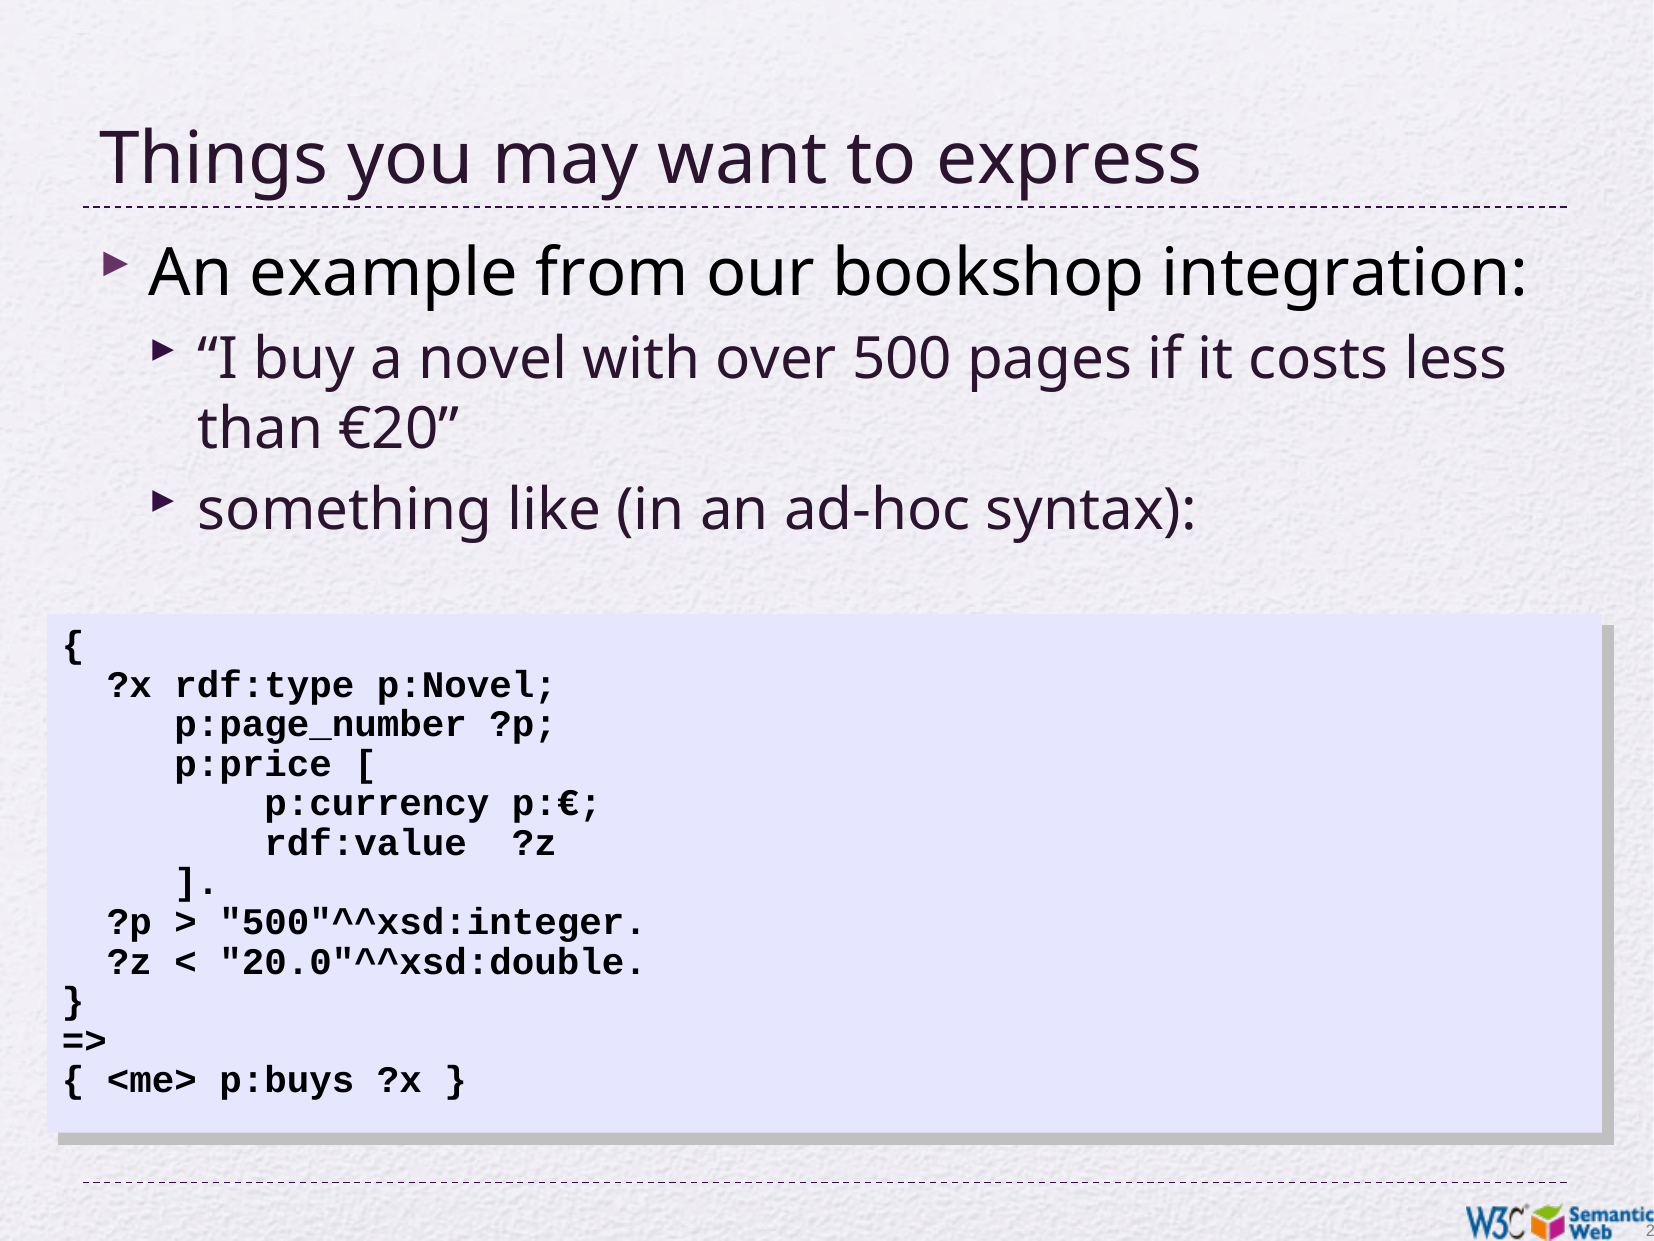

# Things you may want to express
An example from our bookshop integration:
“I buy a novel with over 500 pages if it costs less than €20”
something like (in an ad-hoc syntax):
{
 ?x rdf:type p:Novel;
 p:page_number ?p;
 p:price [
 p:currency p:€;
 rdf:value ?z
 ].
 ?p > "500"^^xsd:integer.
 ?z < "20.0"^^xsd:double.
}
=>
{ <me> p:buys ?x }